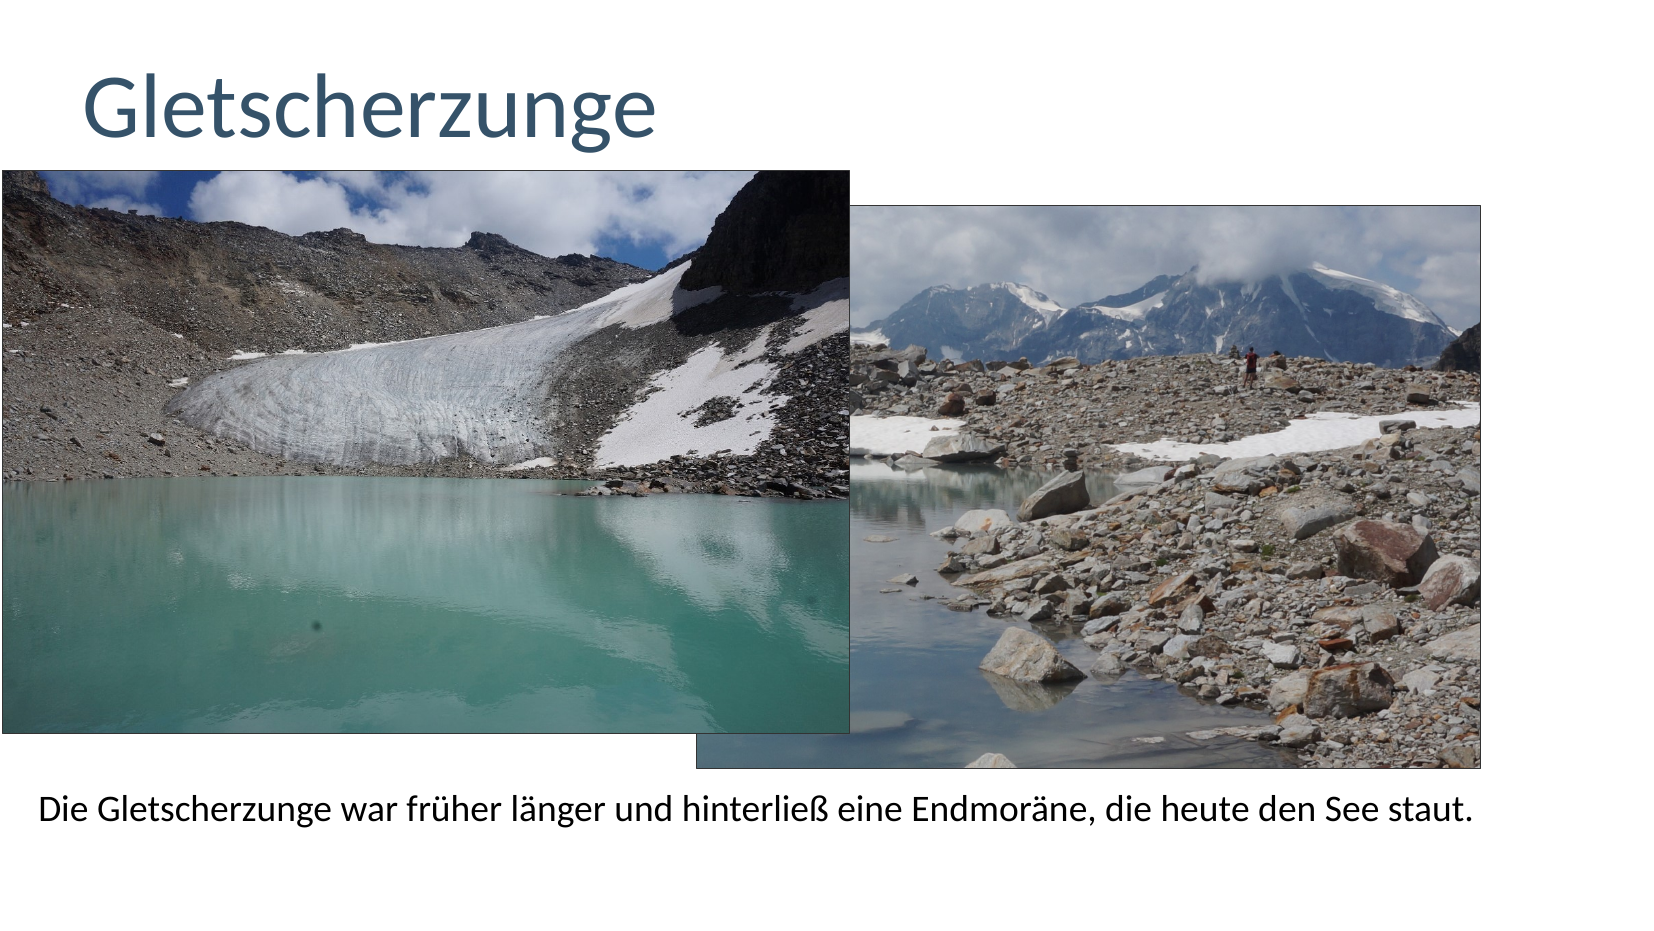

# Gletscherzunge
Die Gletscherzunge war früher länger und hinterließ eine Endmoräne, die heute den See staut.